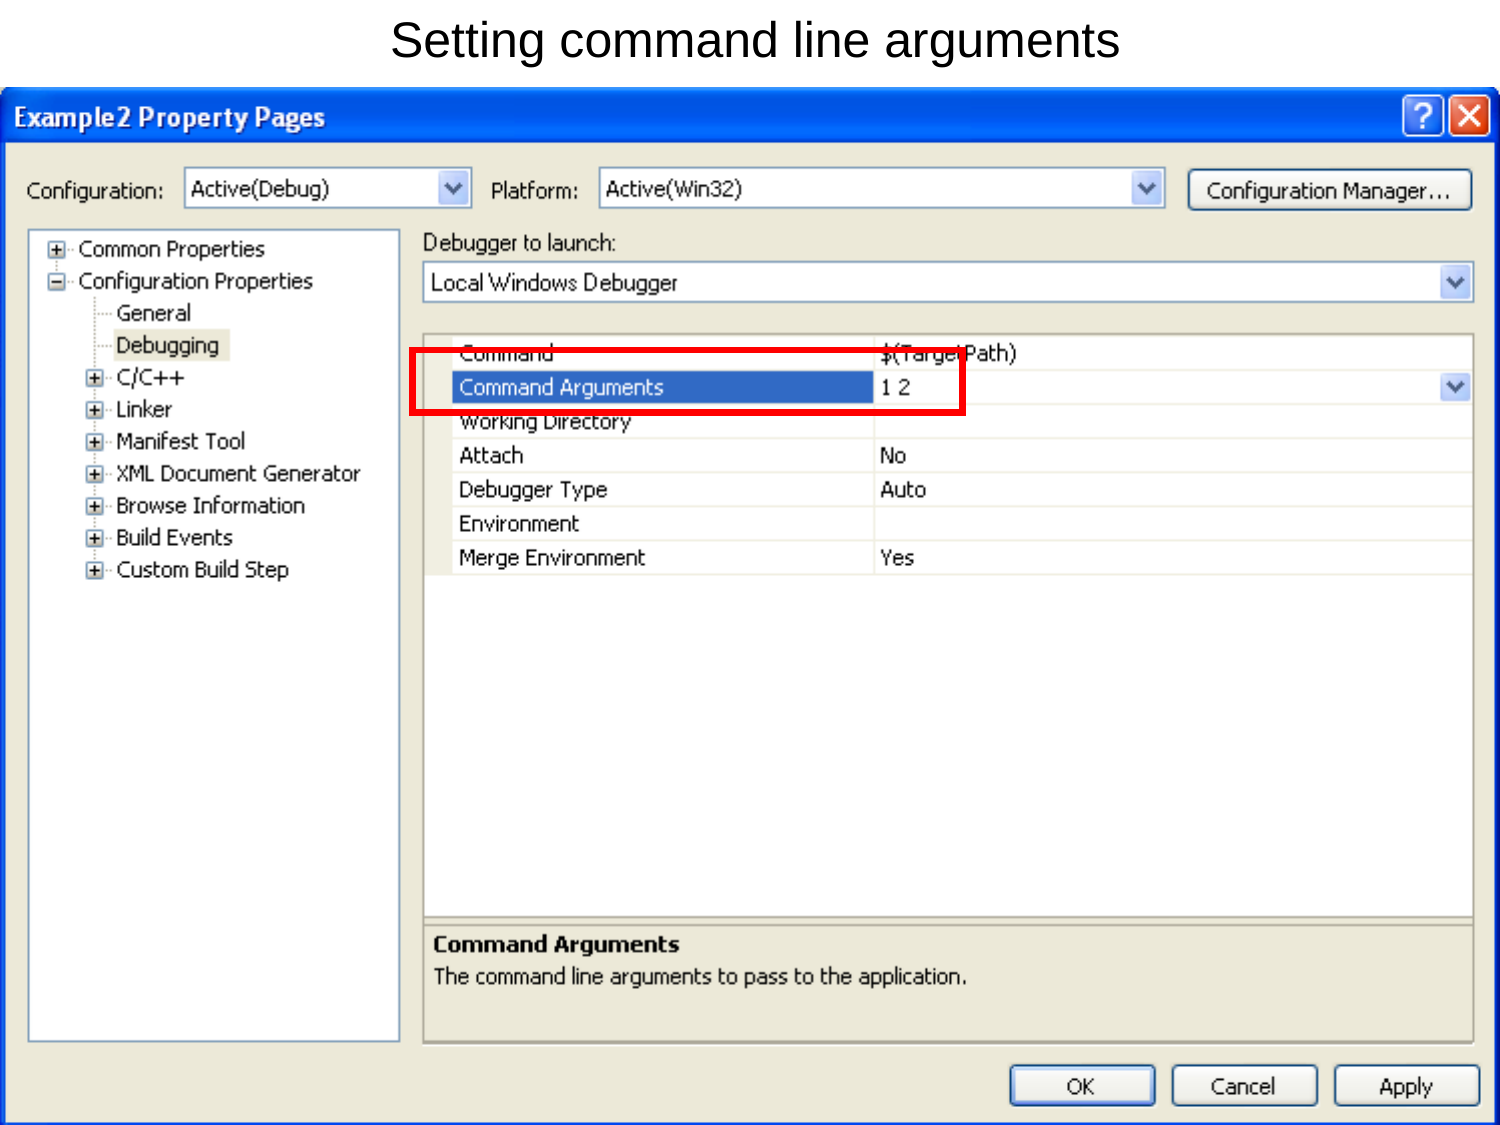

Setting command line arguments
# Setting command line arguments